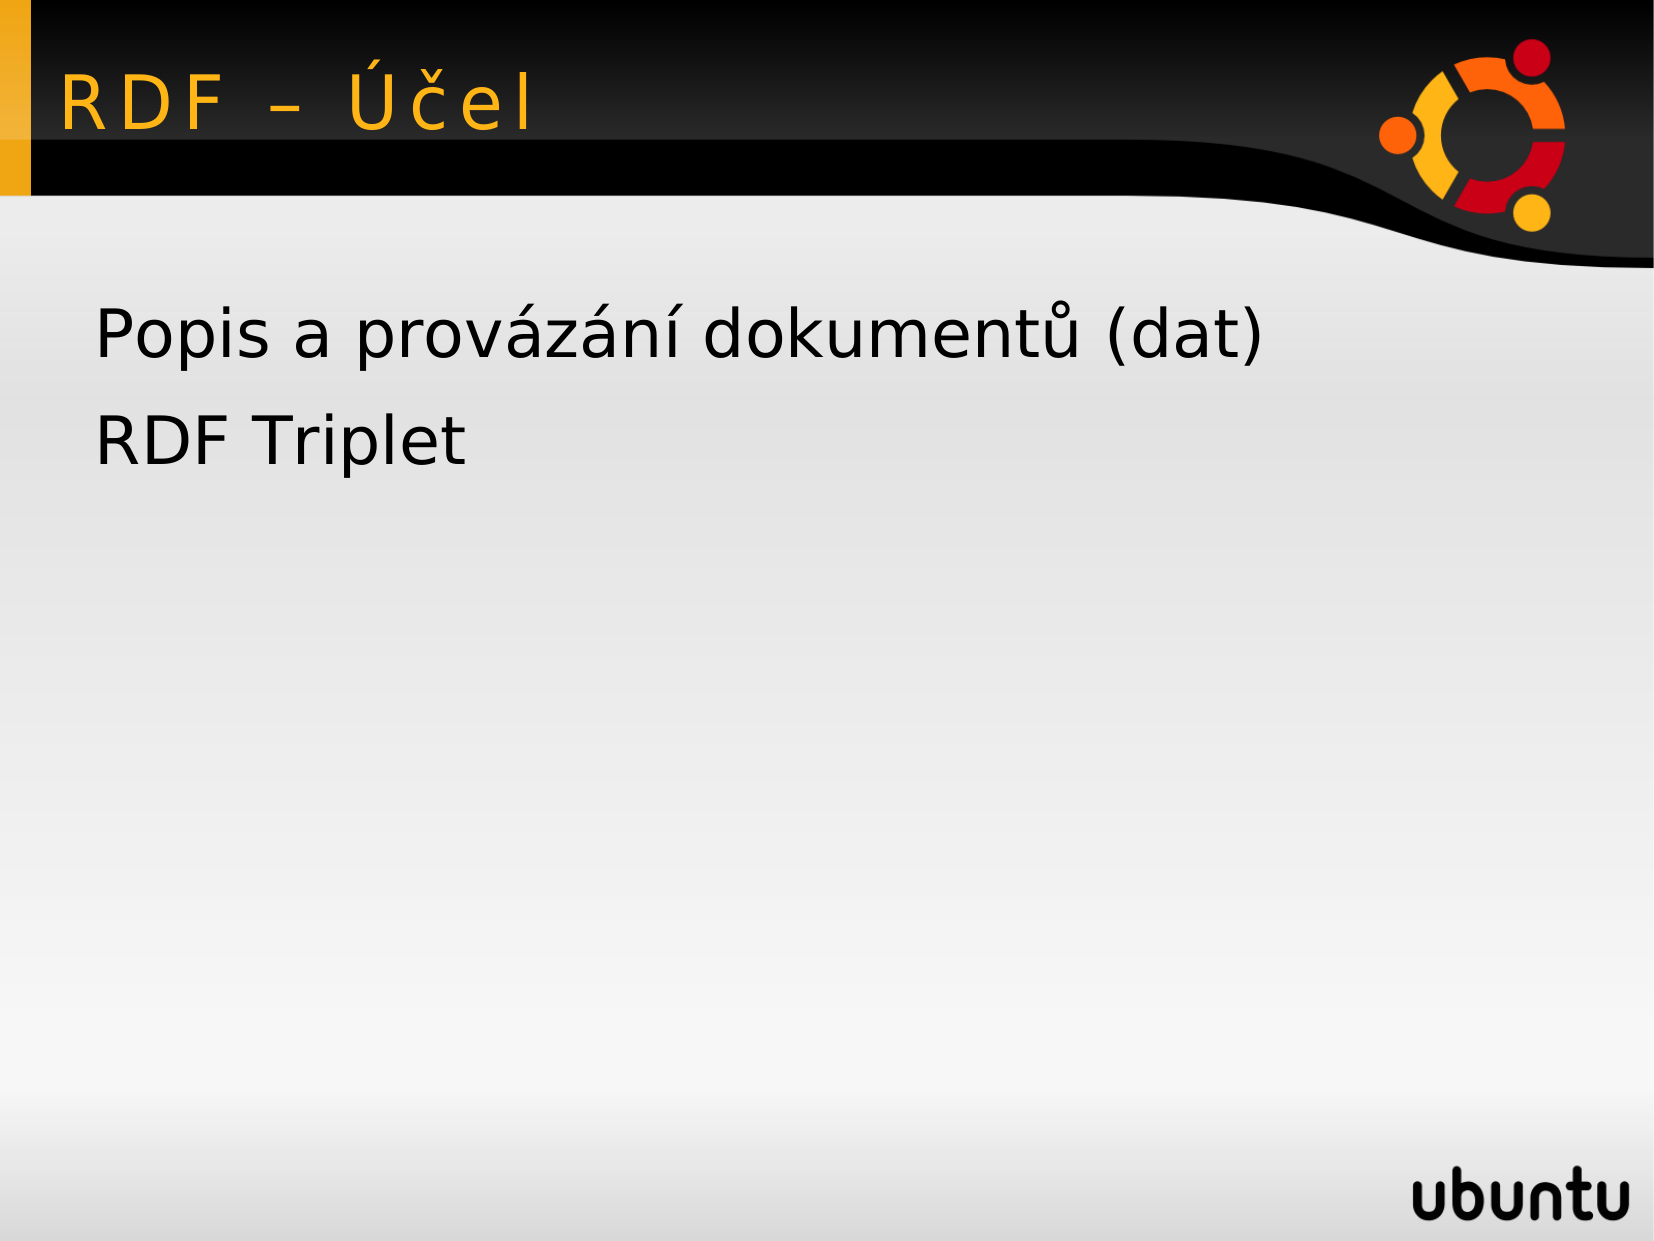

# RDF – Účel
Popis a provázání dokumentů (dat)
RDF Triplet